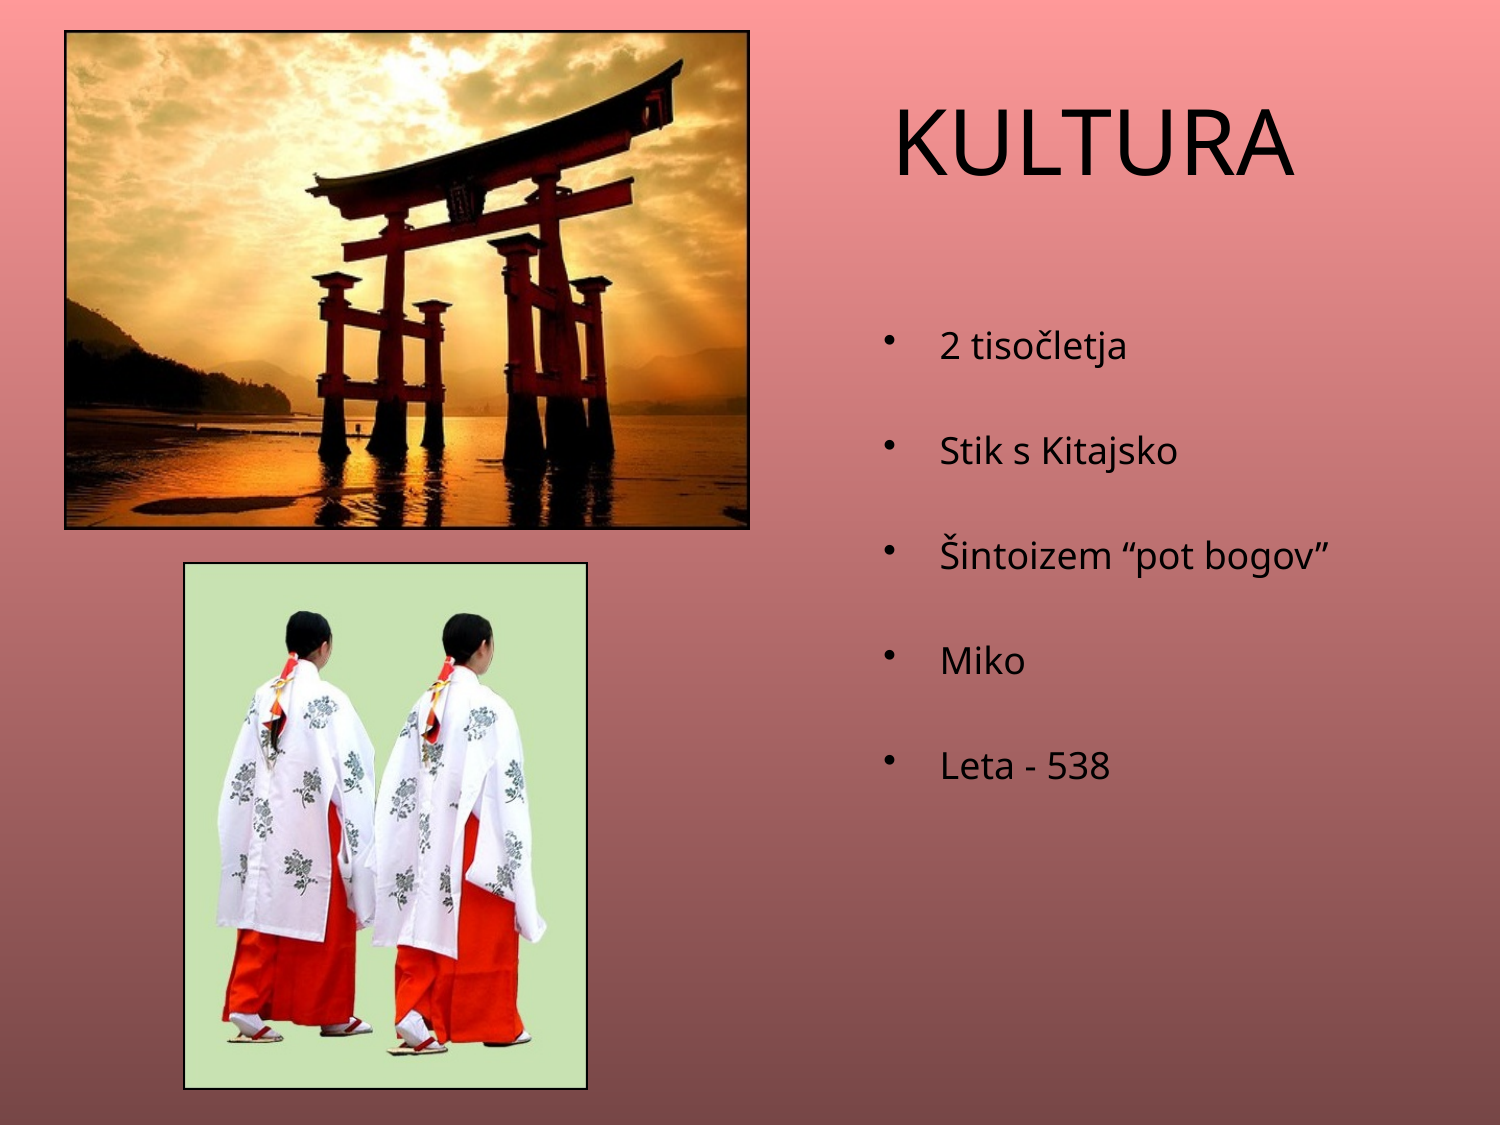

# KULTURA
2 tisočletja
Stik s Kitajsko
Šintoizem “pot bogov”
Miko
Leta - 538